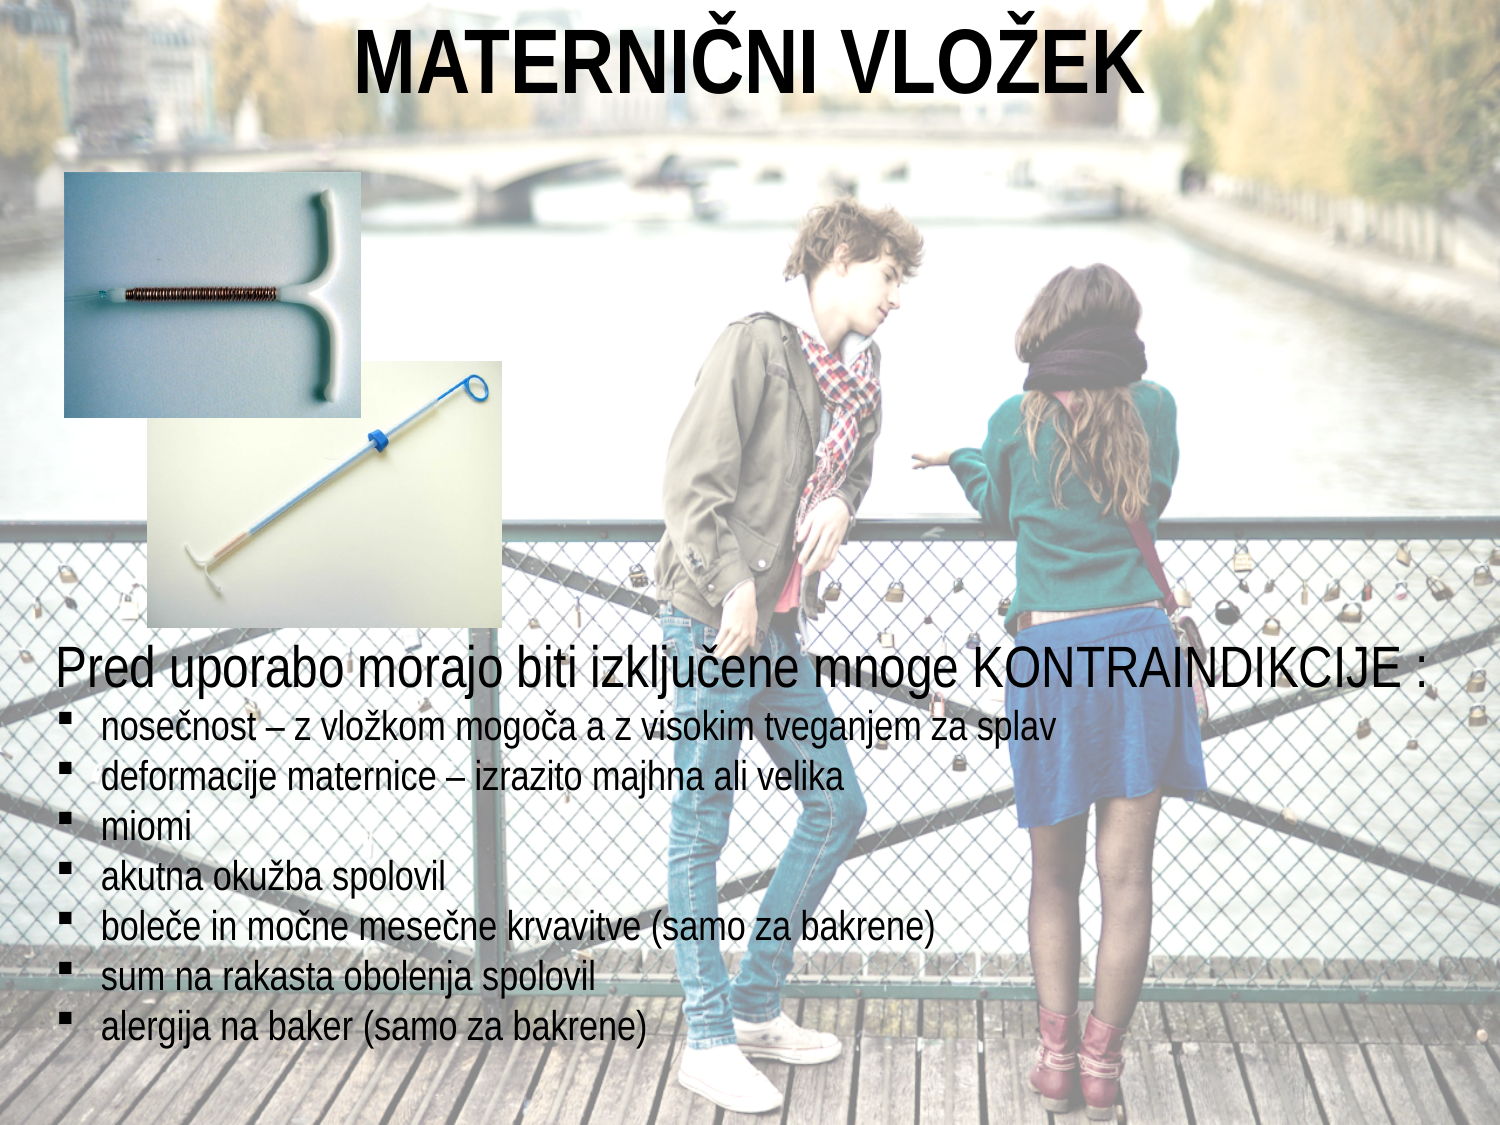

MATERNIČNI VLOŽEK
#
Pred uporabo morajo biti izključene mnoge KONTRAINDIKCIJE :
 nosečnost – z vložkom mogoča a z visokim tveganjem za splav
 deformacije maternice – izrazito majhna ali velika
 miomi
 akutna okužba spolovil
 boleče in močne mesečne krvavitve (samo za bakrene)
 sum na rakasta obolenja spolovil
 alergija na baker (samo za bakrene)